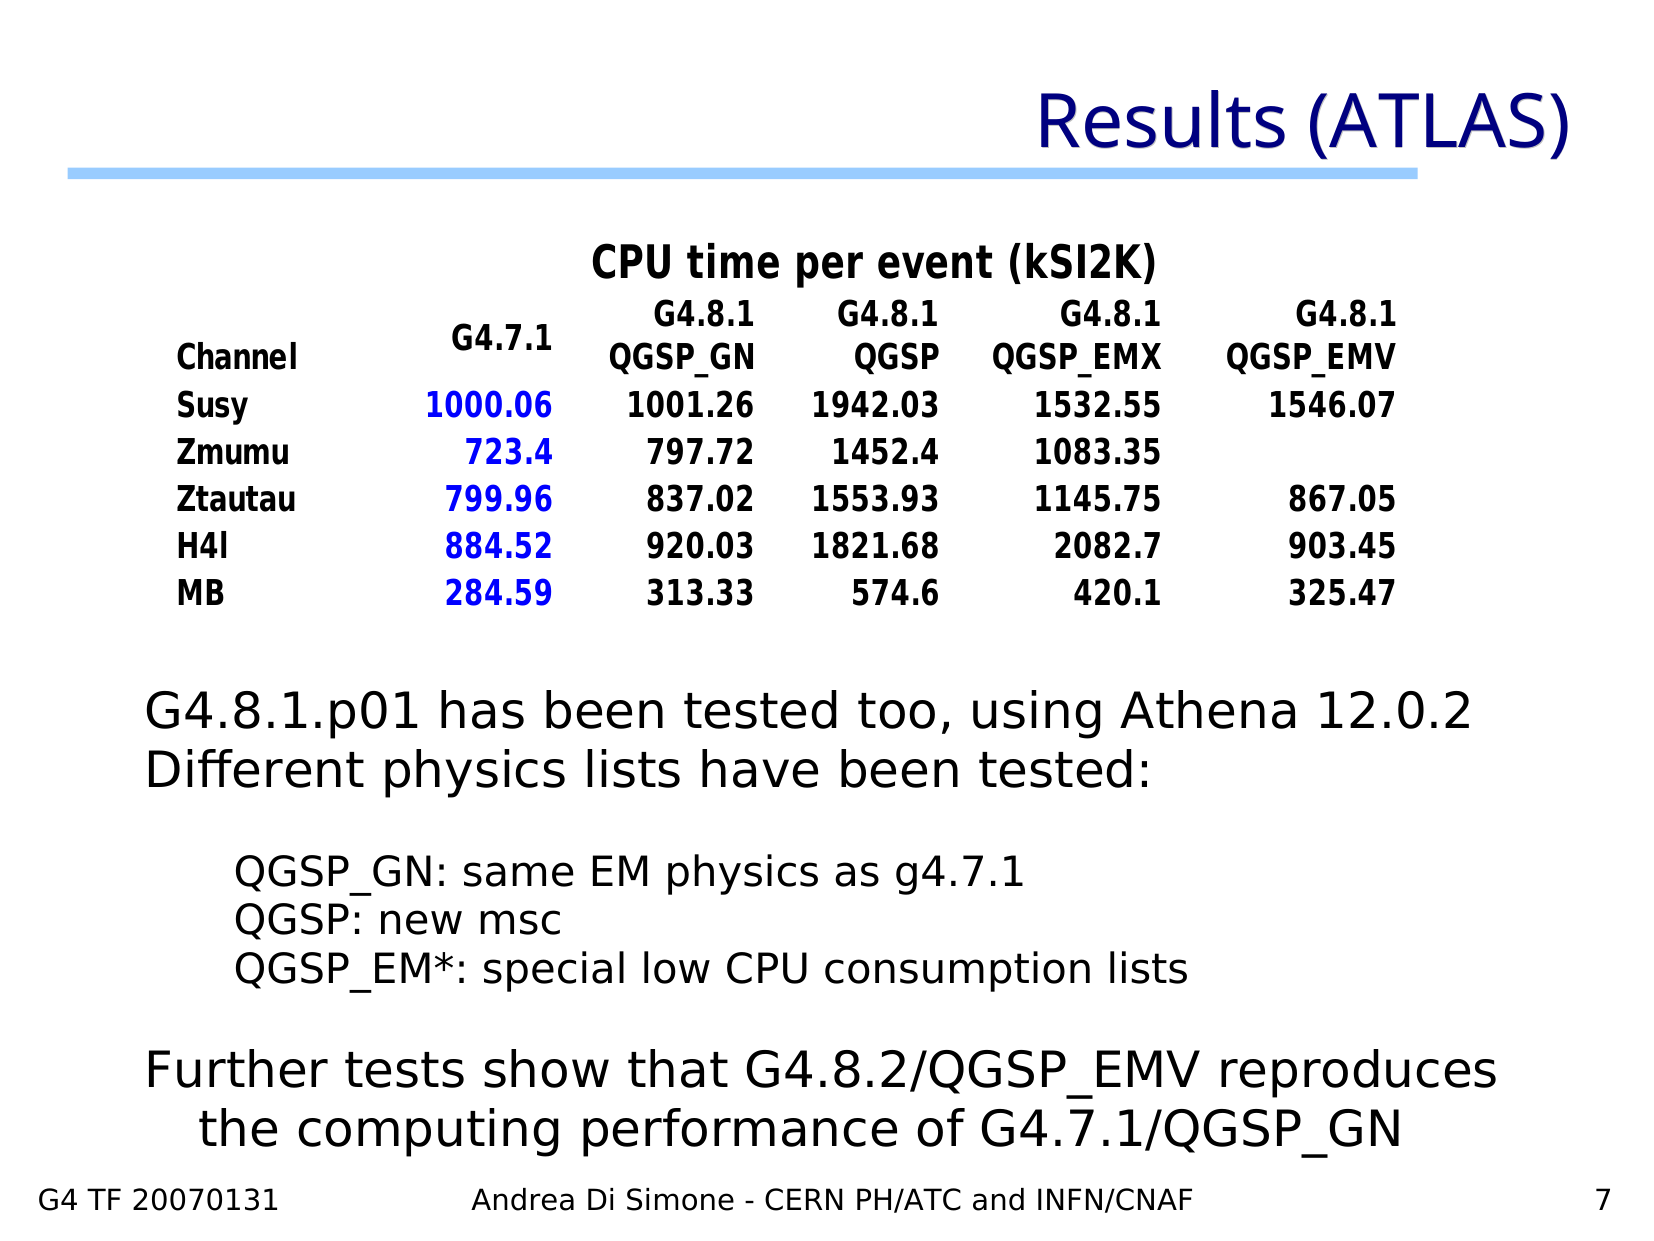

# Results (ATLAS)
G4.8.1.p01 has been tested too, using Athena 12.0.2
Different physics lists have been tested:
QGSP_GN: same EM physics as g4.7.1
QGSP: new msc
QGSP_EM*: special low CPU consumption lists
Further tests show that G4.8.2/QGSP_EMV reproduces the computing performance of G4.7.1/QGSP_GN
G4 TF 20070131
Andrea Di Simone - CERN PH/ATC and INFN/CNAF
7